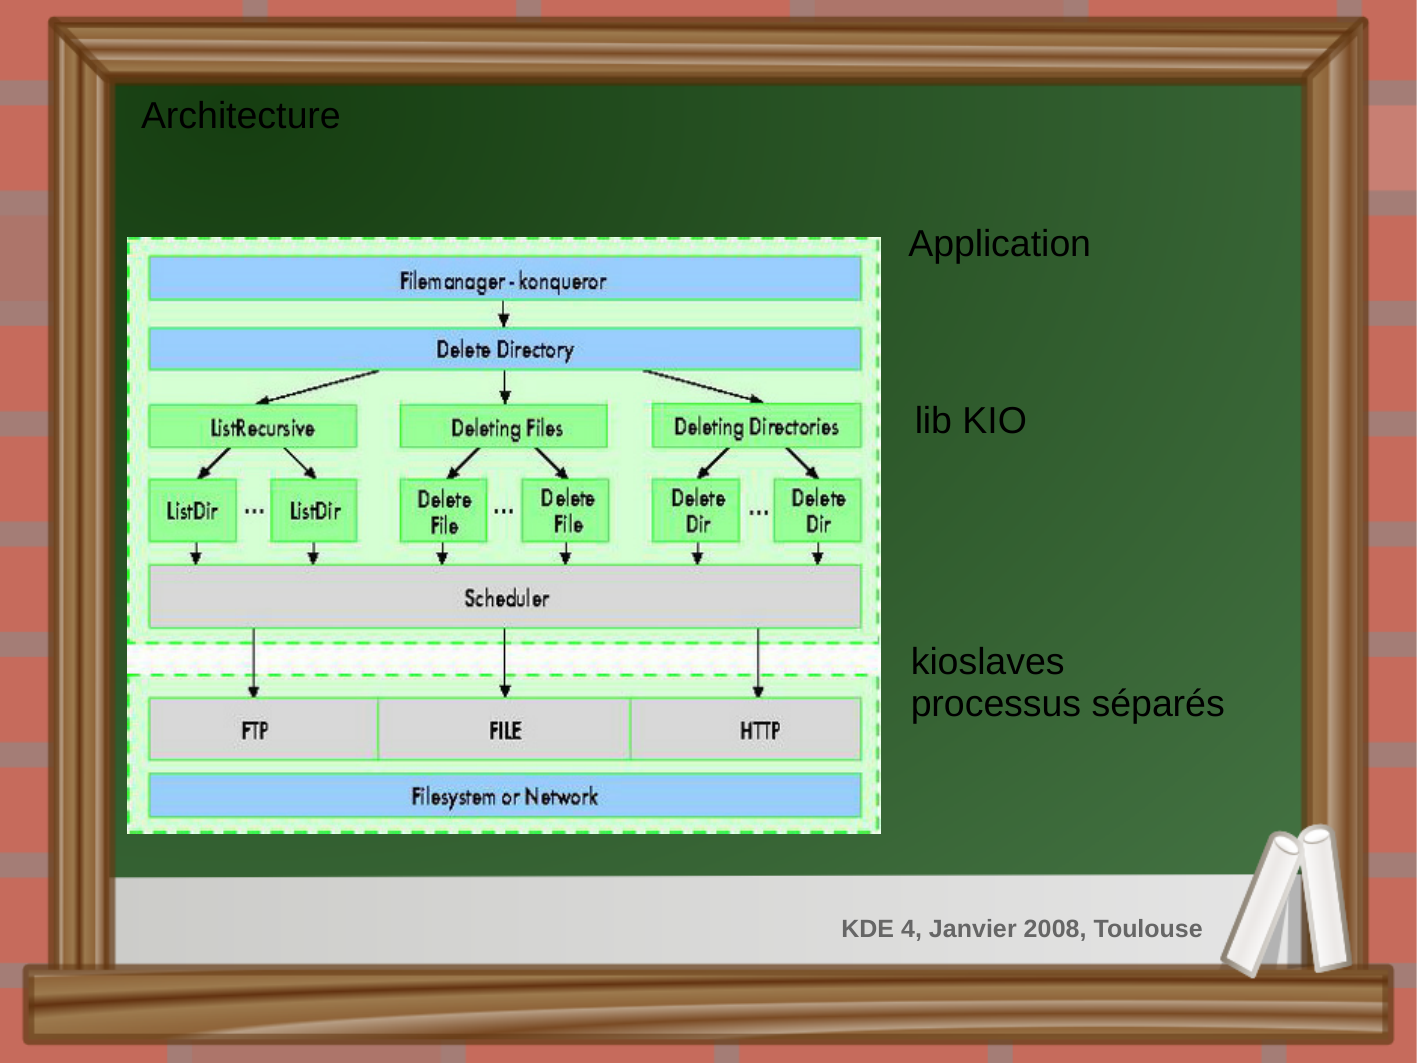

Architecture
Application
lib KIO
kioslaves
processus séparés